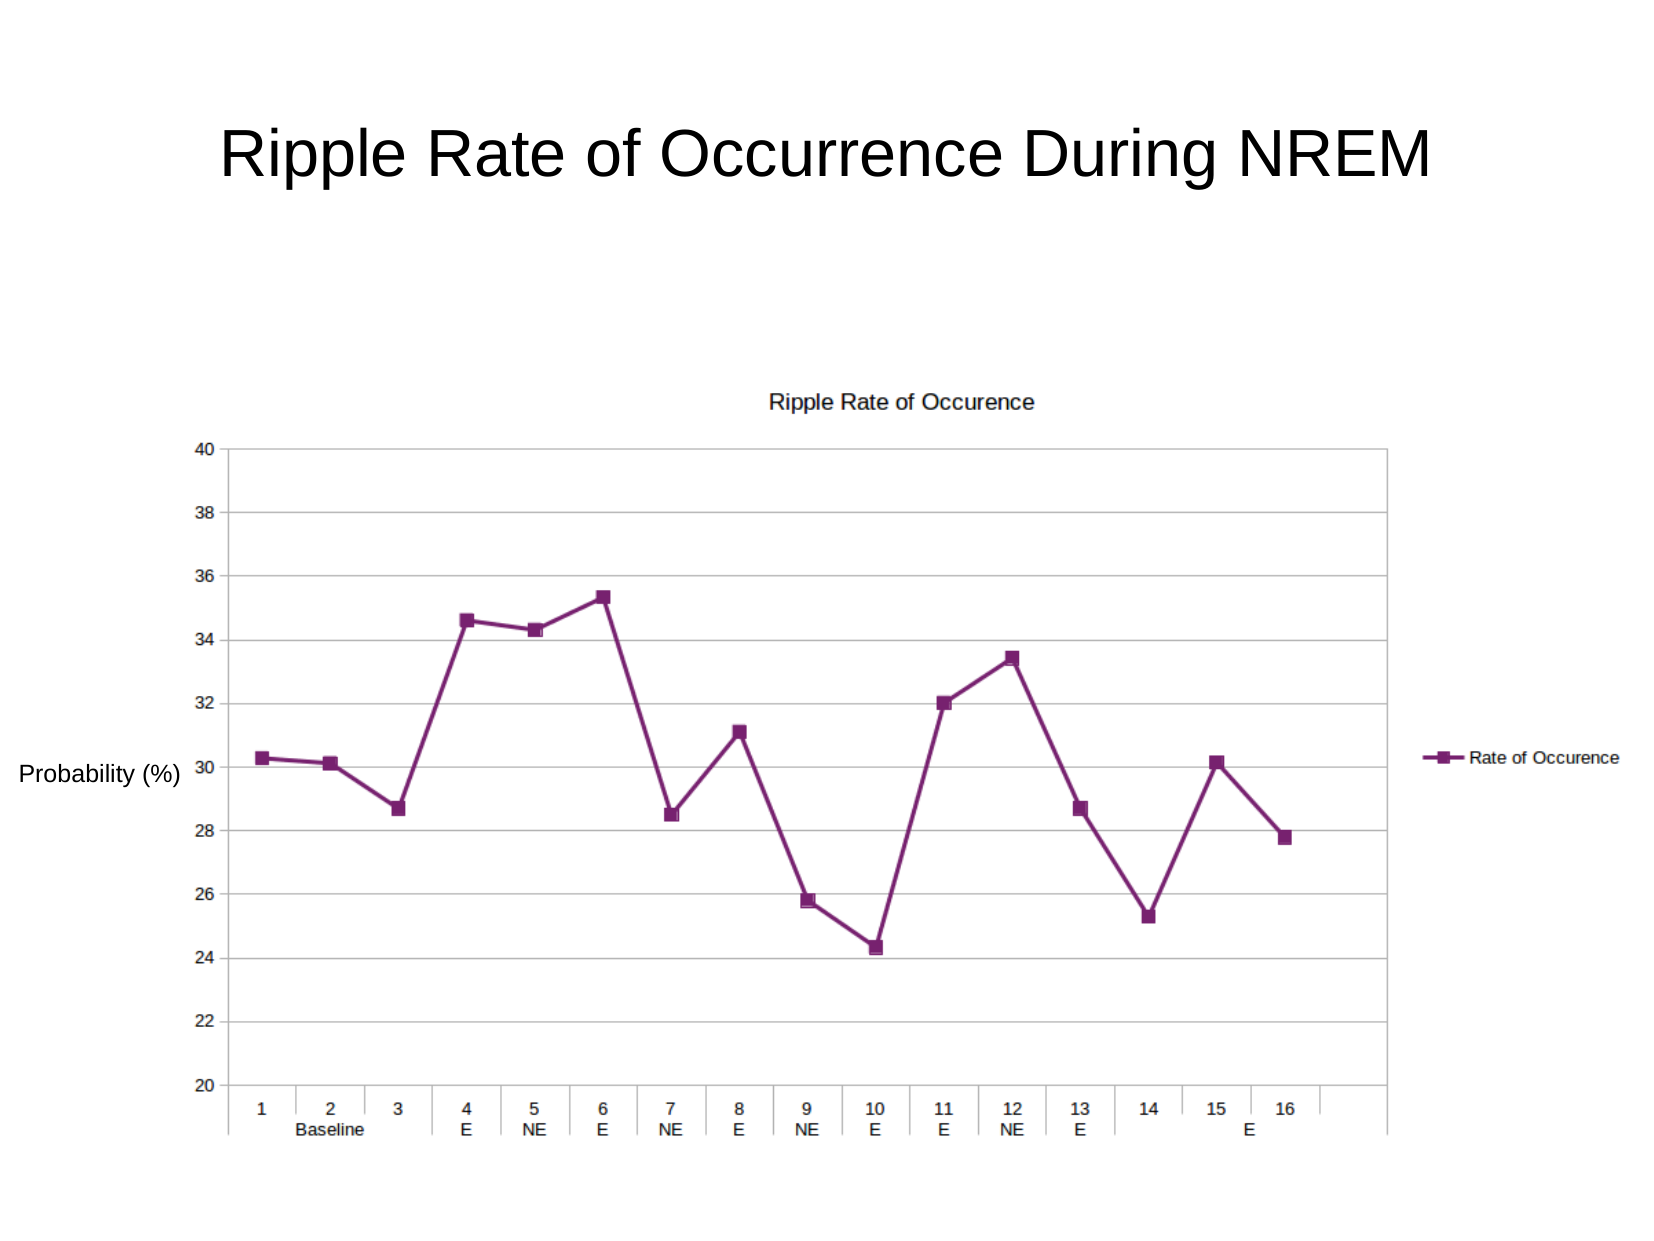

# Ripple Rate of Occurrence During NREM
Probability (%)